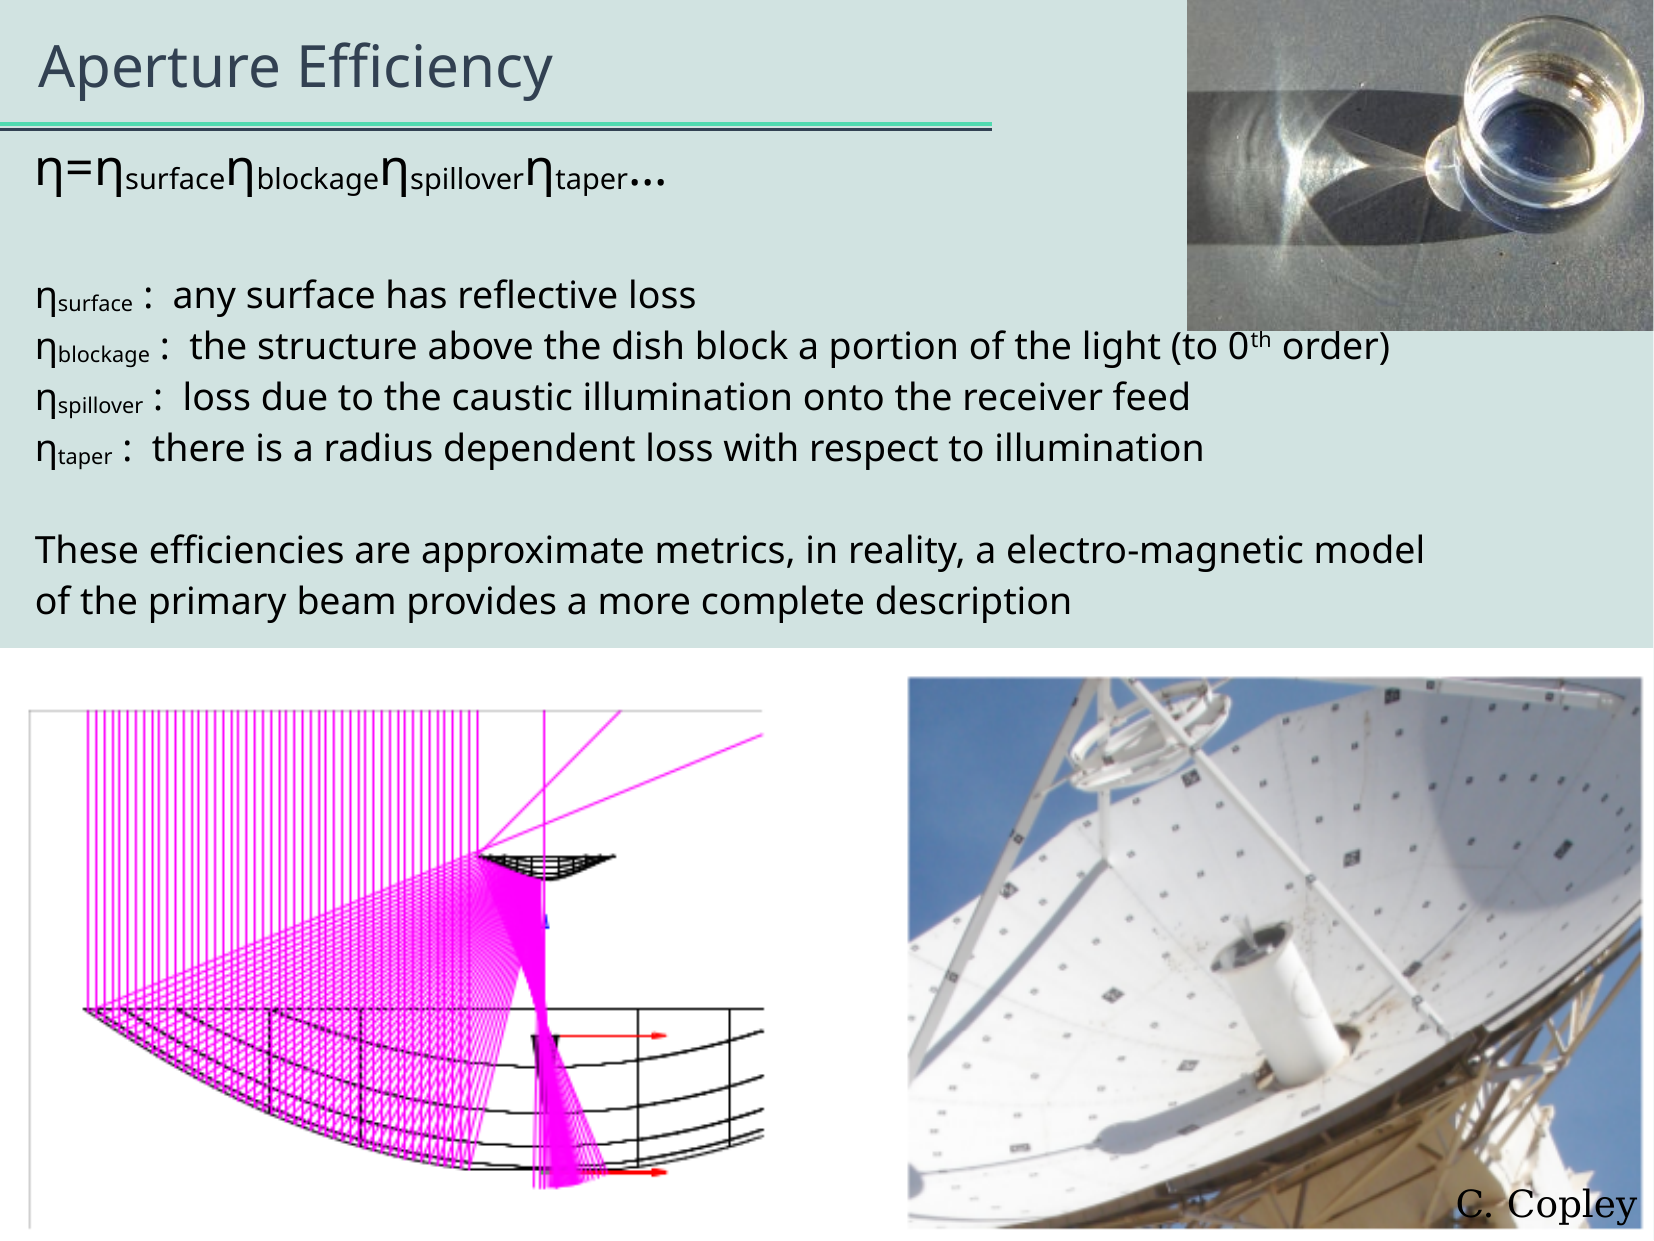

Aperture Efficiency
η=ηsurfaceηblockageηspilloverηtaper...
ηsurface : any surface has reflective loss
ηblockage : the structure above the dish block a portion of the light (to 0th order)
ηspillover : loss due to the caustic illumination onto the receiver feed
ηtaper : there is a radius dependent loss with respect to illumination
These efficiencies are approximate metrics, in reality, a electro-magnetic model
of the primary beam provides a more complete description
C. Copley
NASSP 2016
51